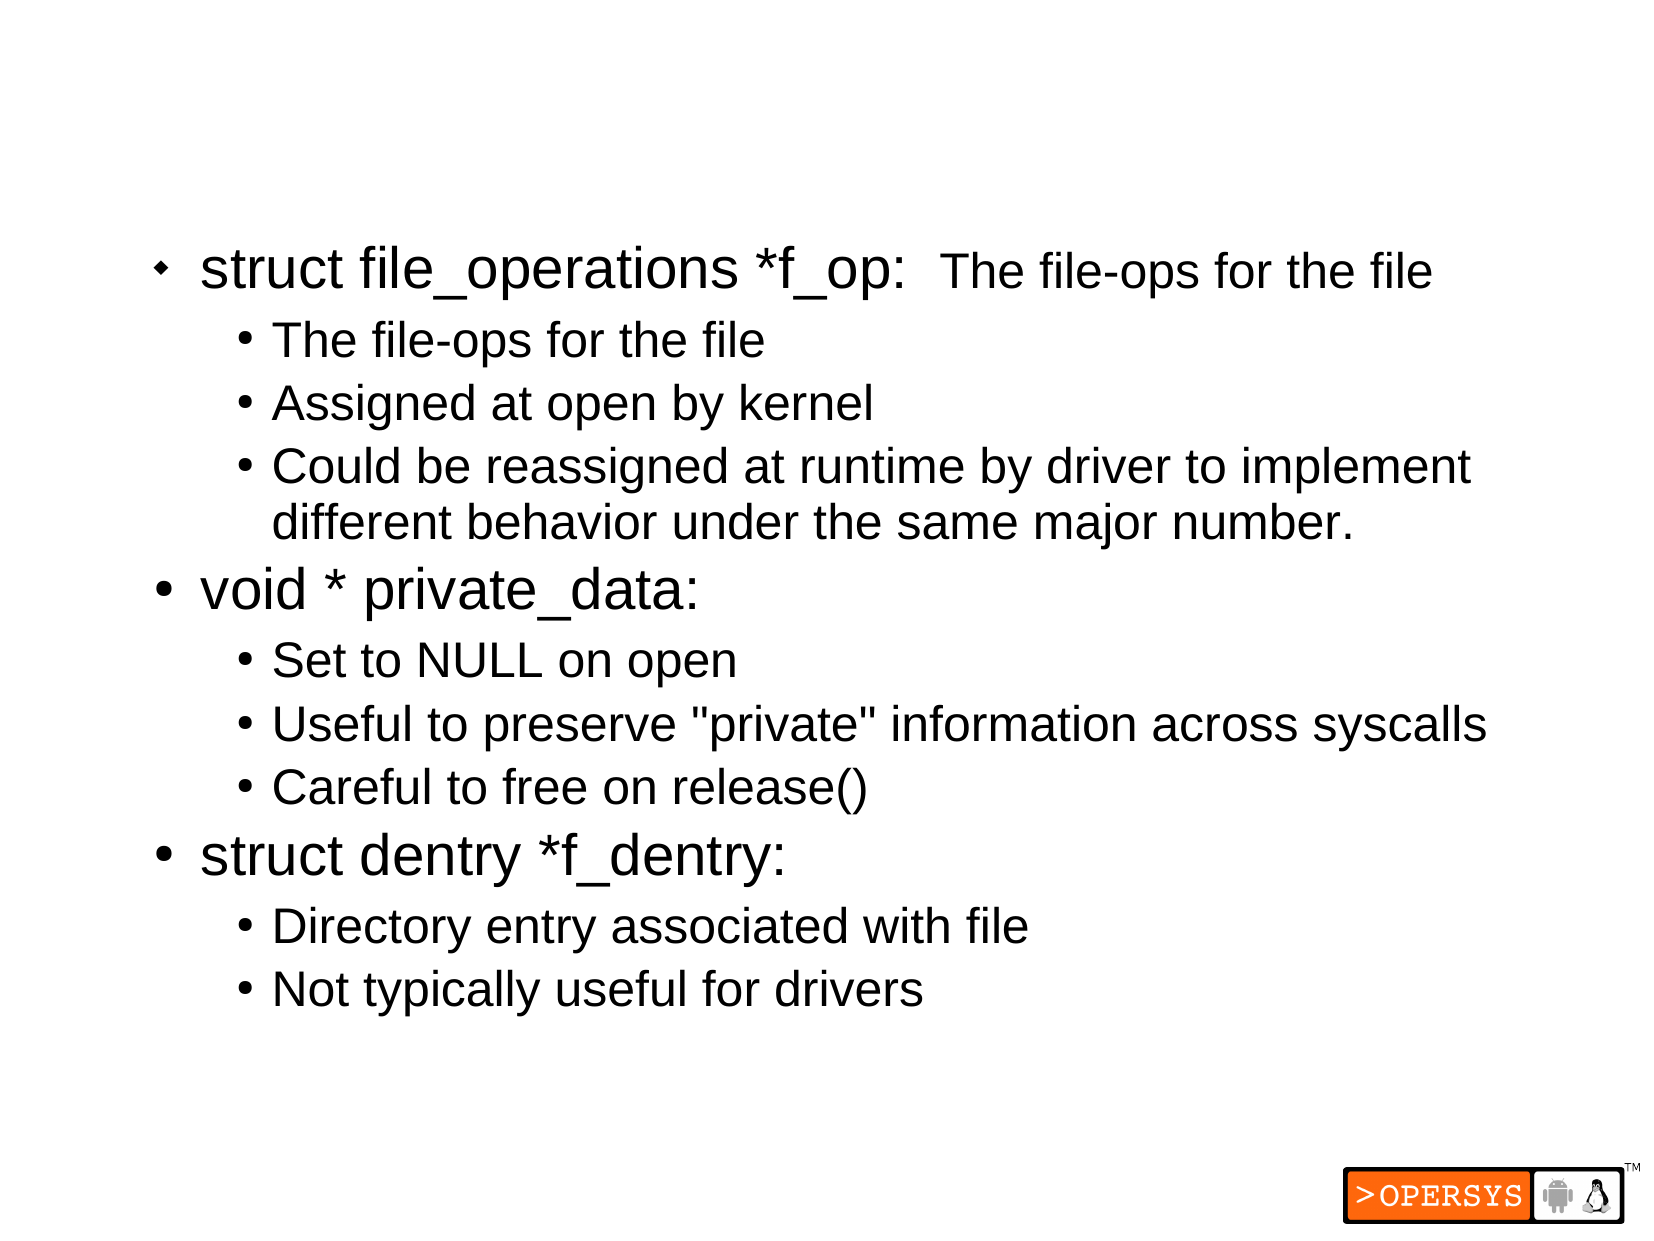

# struct file_operations *f_op: The file-ops for the file
The file-ops for the file
Assigned at open by kernel
Could be reassigned at runtime by driver to implement different behavior under the same major number.
void * private_data:
Set to NULL on open
Useful to preserve "private" information across syscalls
Careful to free on release()
struct dentry *f_dentry:
Directory entry associated with file
Not typically useful for drivers